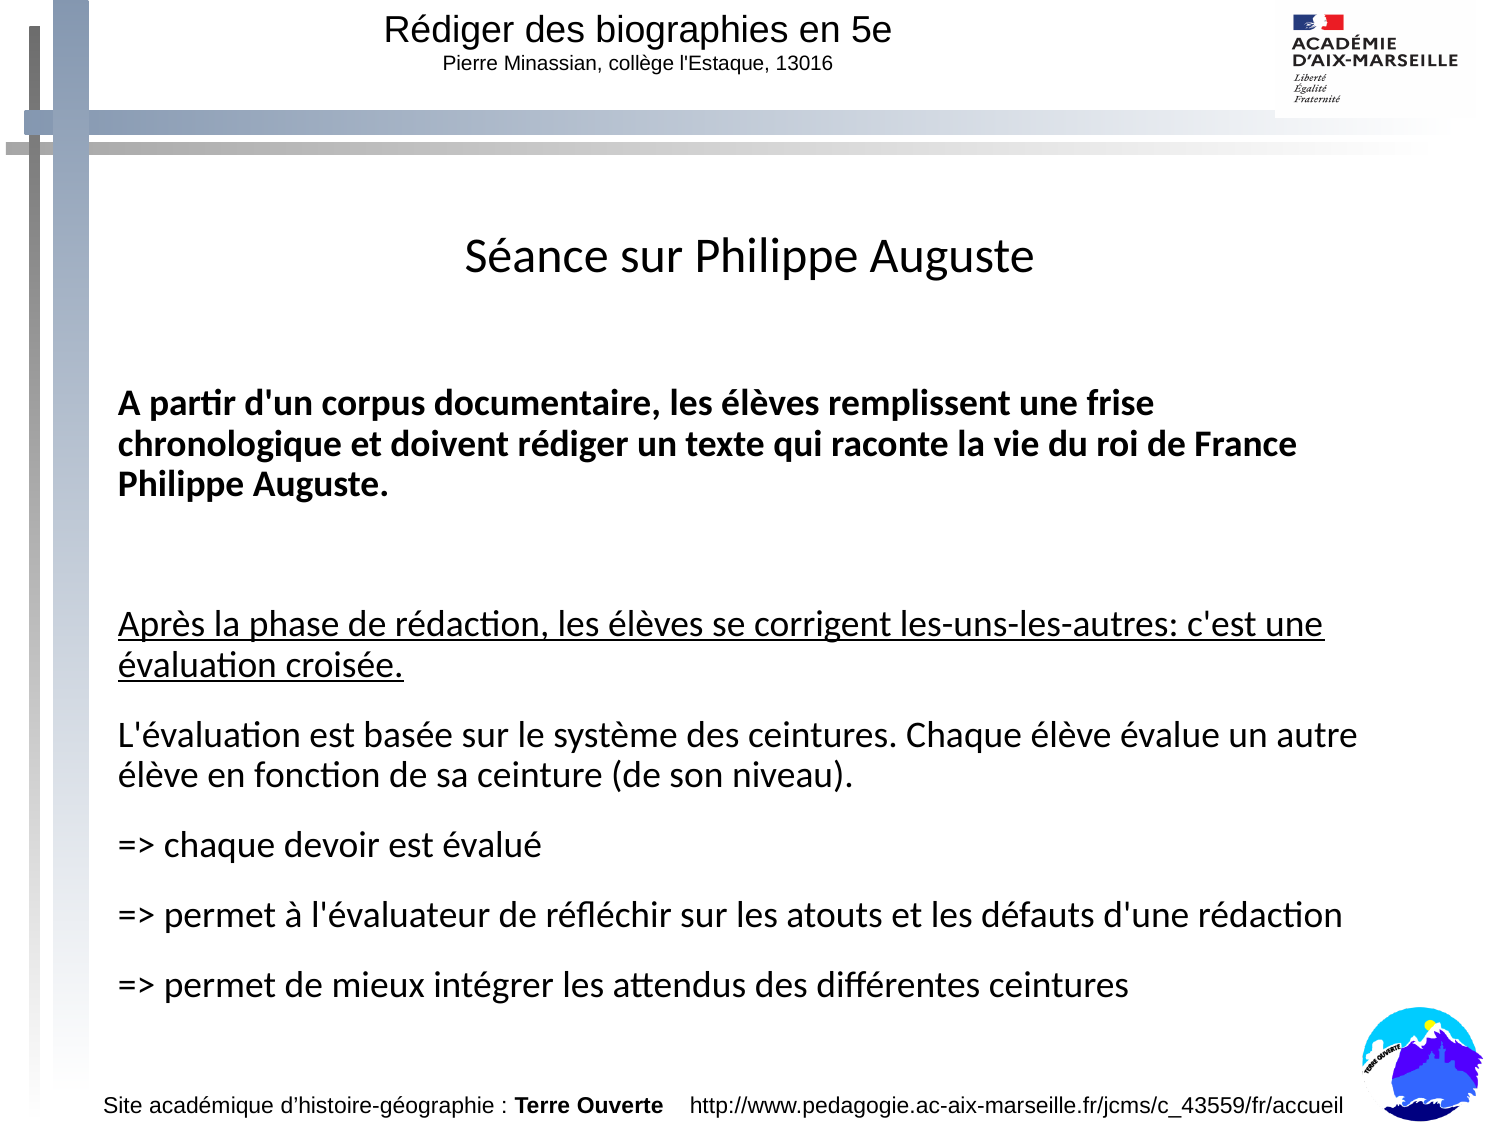

Rédiger des biographies en 5e
Pierre Minassian, collège l'Estaque, 13016
# Séance sur Philippe Auguste
A partir d'un corpus documentaire, les élèves remplissent une frise chronologique et doivent rédiger un texte qui raconte la vie du roi de France Philippe Auguste.
Après la phase de rédaction, les élèves se corrigent les-uns-les-autres: c'est une évaluation croisée.
L'évaluation est basée sur le système des ceintures. Chaque élève évalue un autre élève en fonction de sa ceinture (de son niveau).
=> chaque devoir est évalué
=> permet à l'évaluateur de réfléchir sur les atouts et les défauts d'une rédaction
=> permet de mieux intégrer les attendus des différentes ceintures
Site académique d’histoire-géographie : Terre Ouverte http://www.pedagogie.ac-aix-marseille.fr/jcms/c_43559/fr/accueil